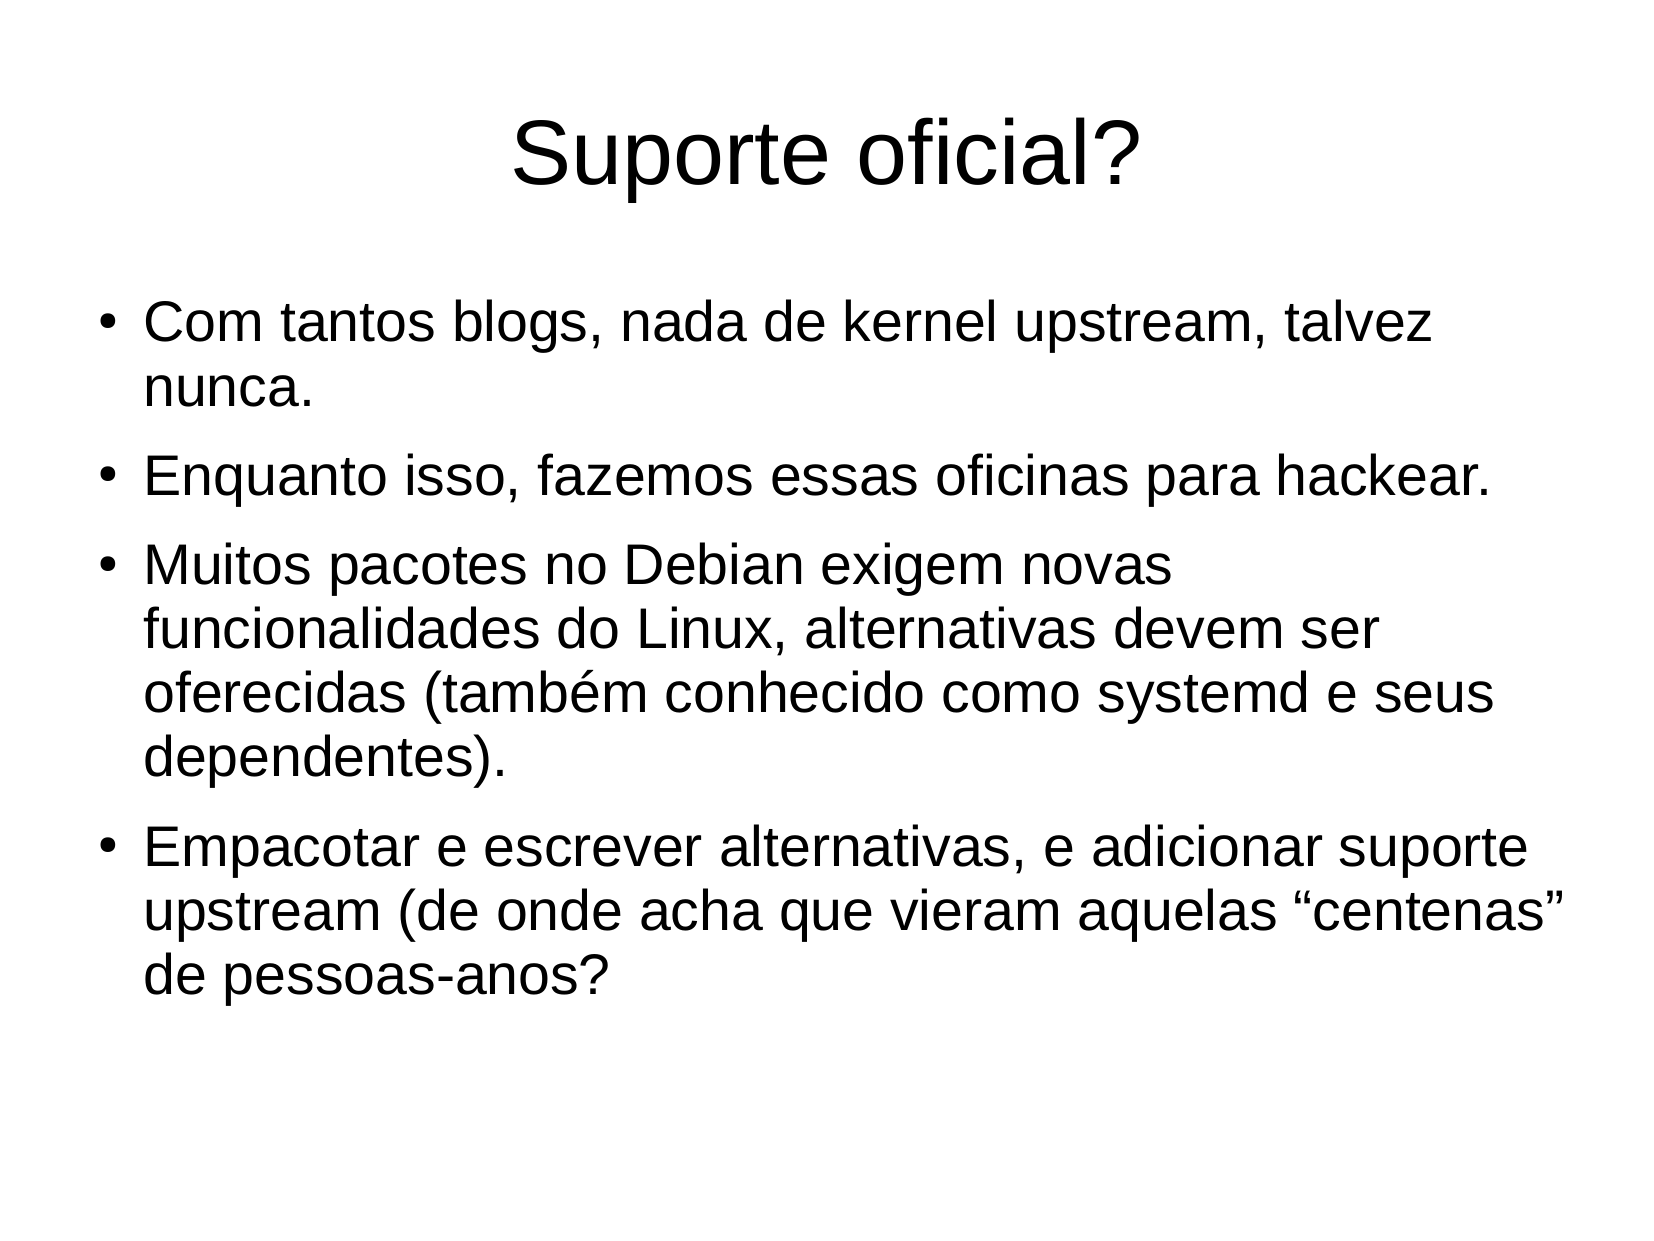

# Suporte oficial?
Com tantos blogs, nada de kernel upstream, talvez nunca.
Enquanto isso, fazemos essas oficinas para hackear.
Muitos pacotes no Debian exigem novas funcionalidades do Linux, alternativas devem ser oferecidas (também conhecido como systemd e seus dependentes).
Empacotar e escrever alternativas, e adicionar suporte upstream (de onde acha que vieram aquelas “centenas” de pessoas-anos?